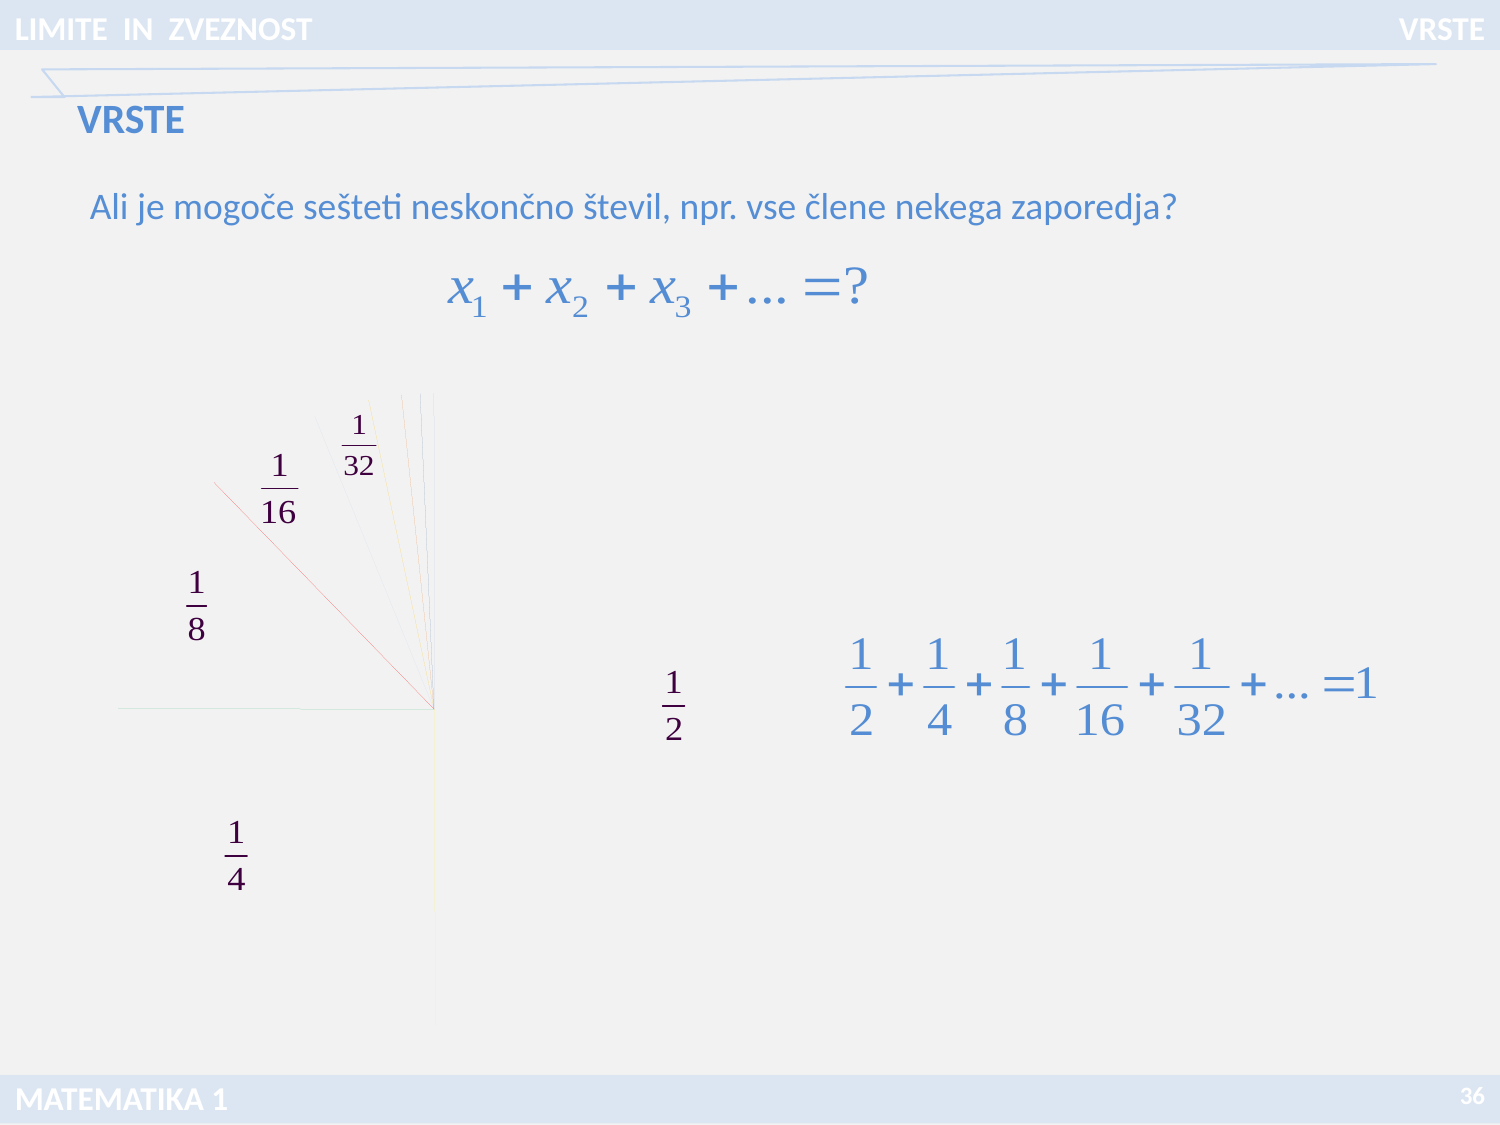

LIMITE IN ZVEZNOST
VRSTE
VRSTE
Ali je mogoče sešteti neskončno števil, npr. vse člene nekega zaporedja?
MATEMATIKA 1